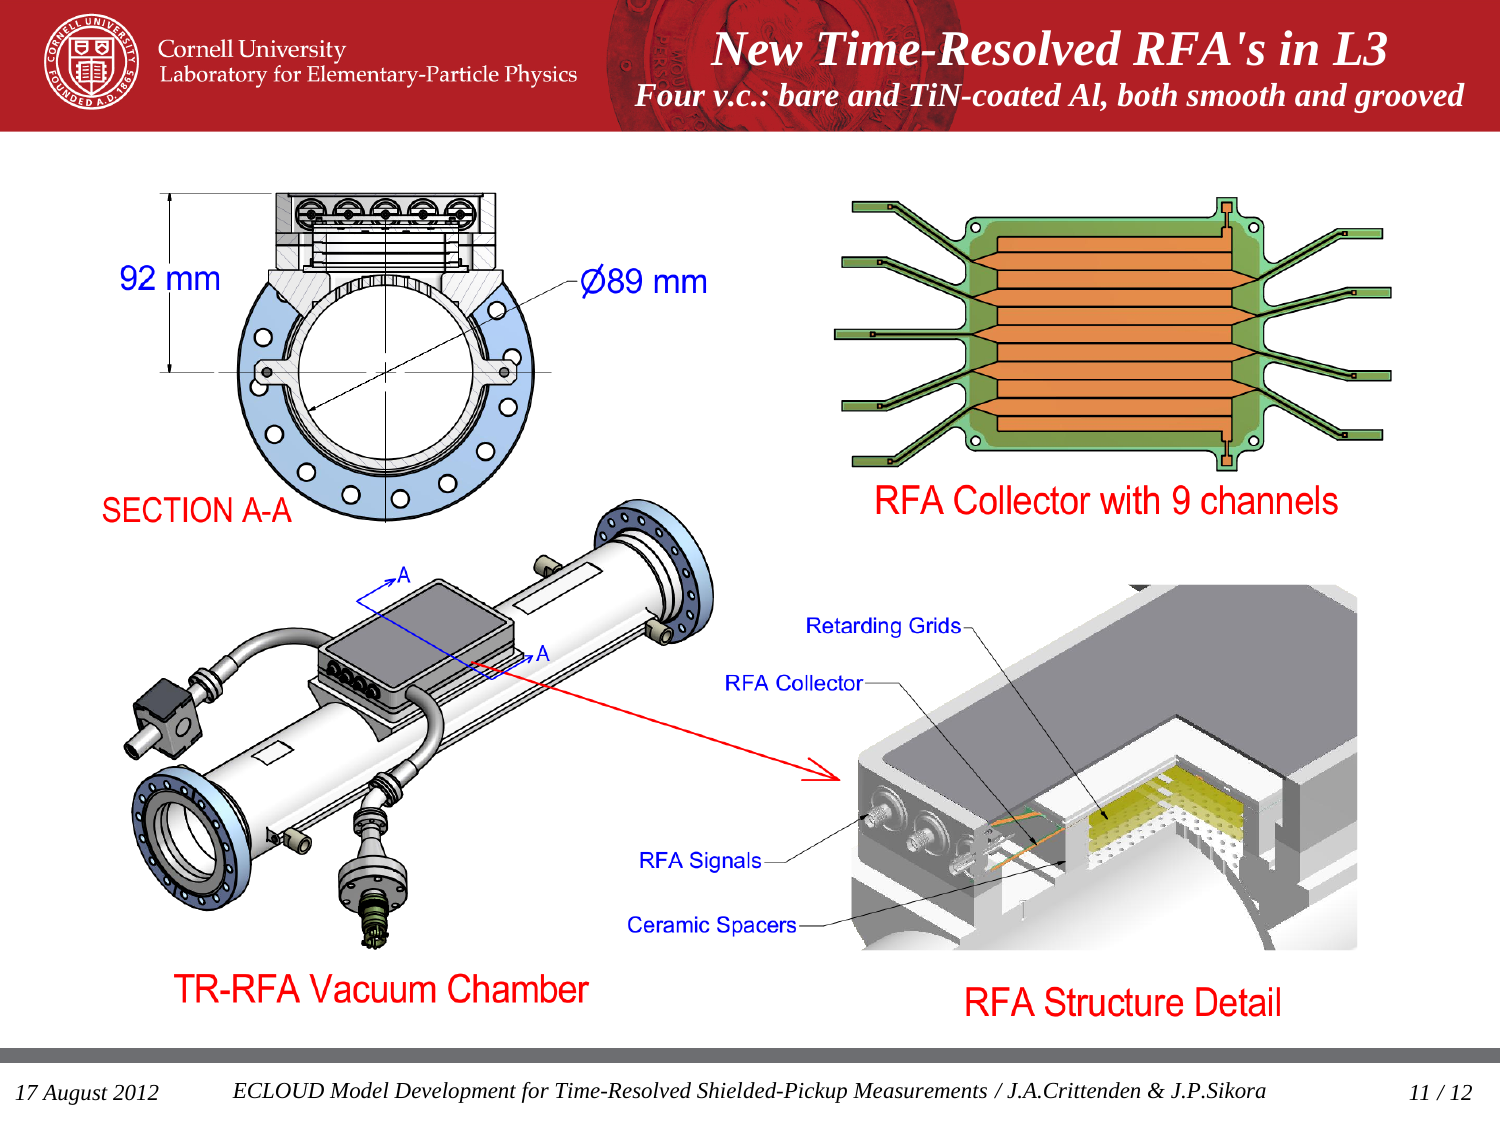

# New Time-Resolved RFA's in L3 Four v.c.: bare and TiN-coated Al, both smooth and grooved